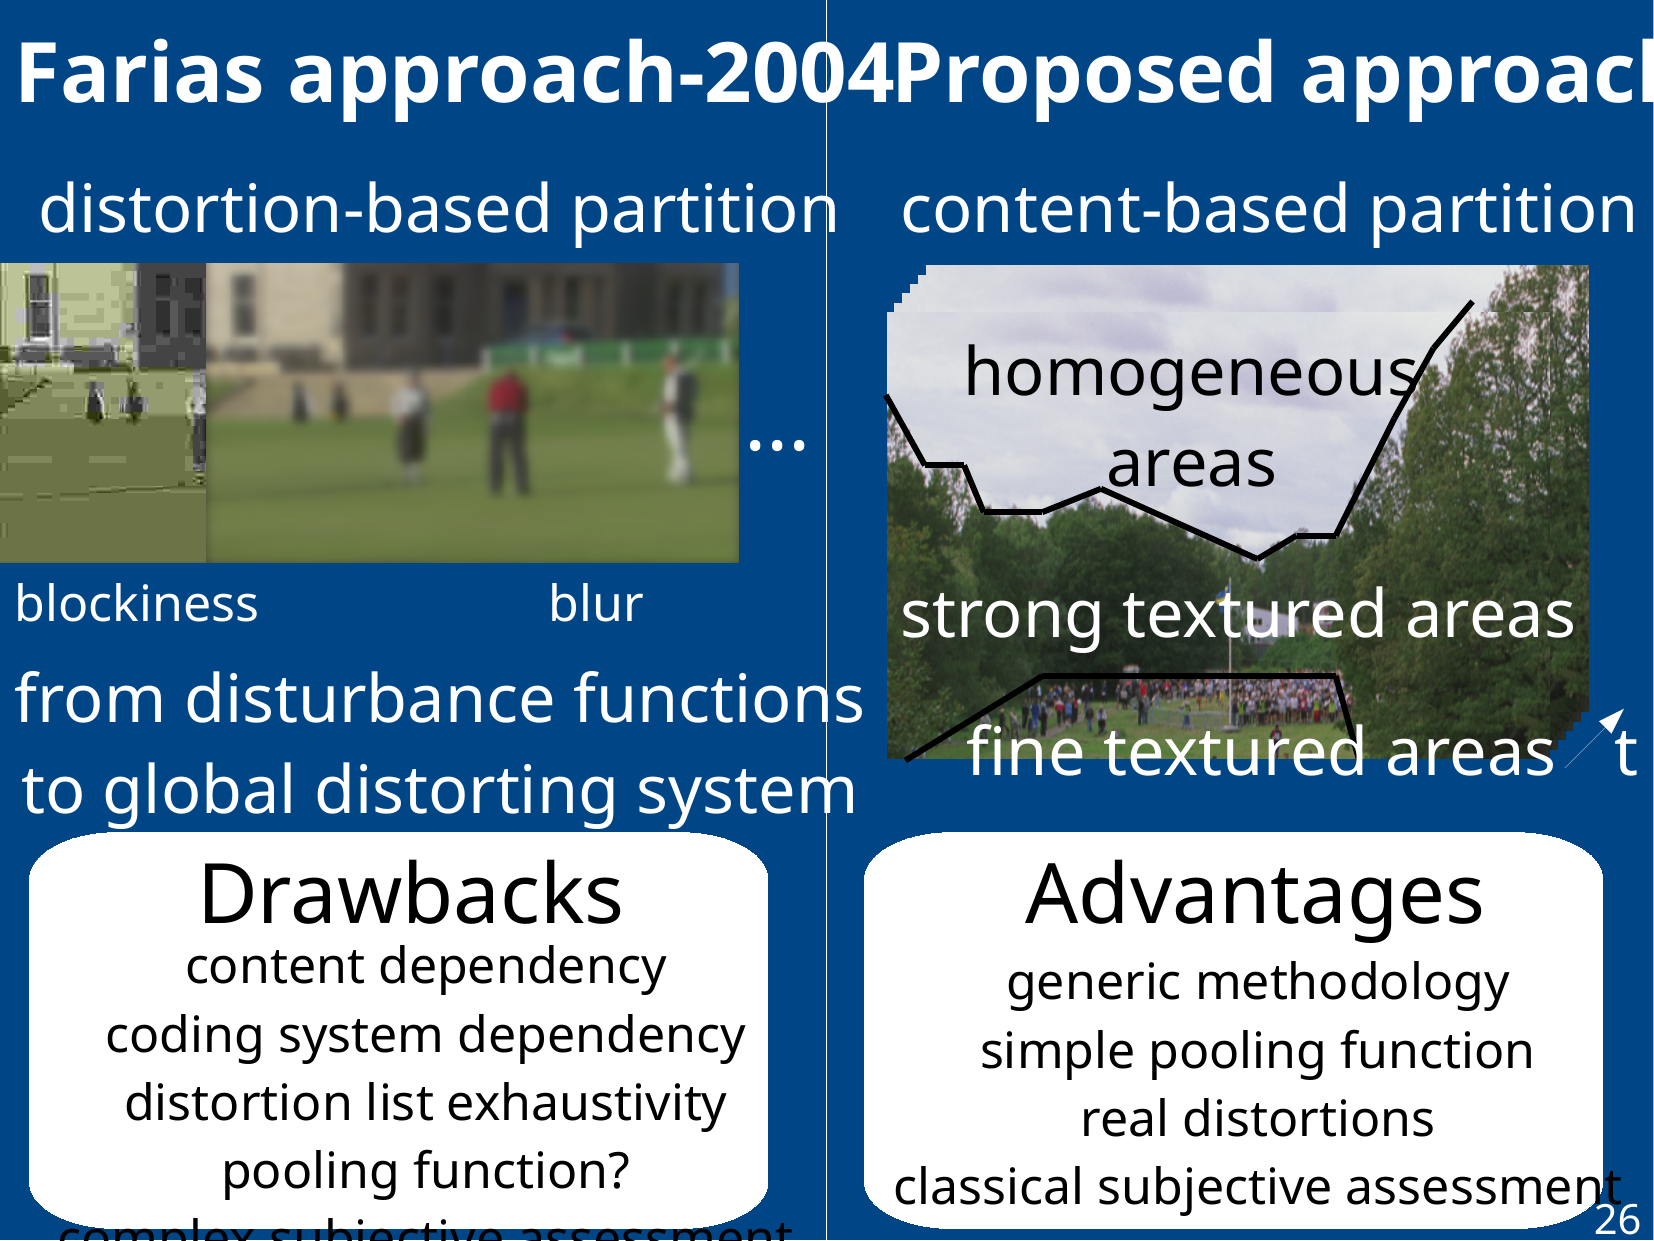

Farias approach-2004
Proposed approach
distortion-based partition
content-based partition
blur
homogeneous
areas
...
strong textured areas
blockiness
blur
from disturbance functions
to global distorting system
fine textured areas
t
Drawbacks
Advantages
content dependency
coding system dependency
distortion list exhaustivity
pooling function?
complex subjective assessment
generic methodology
simple pooling function
real distortions
classical subjective assessment
26